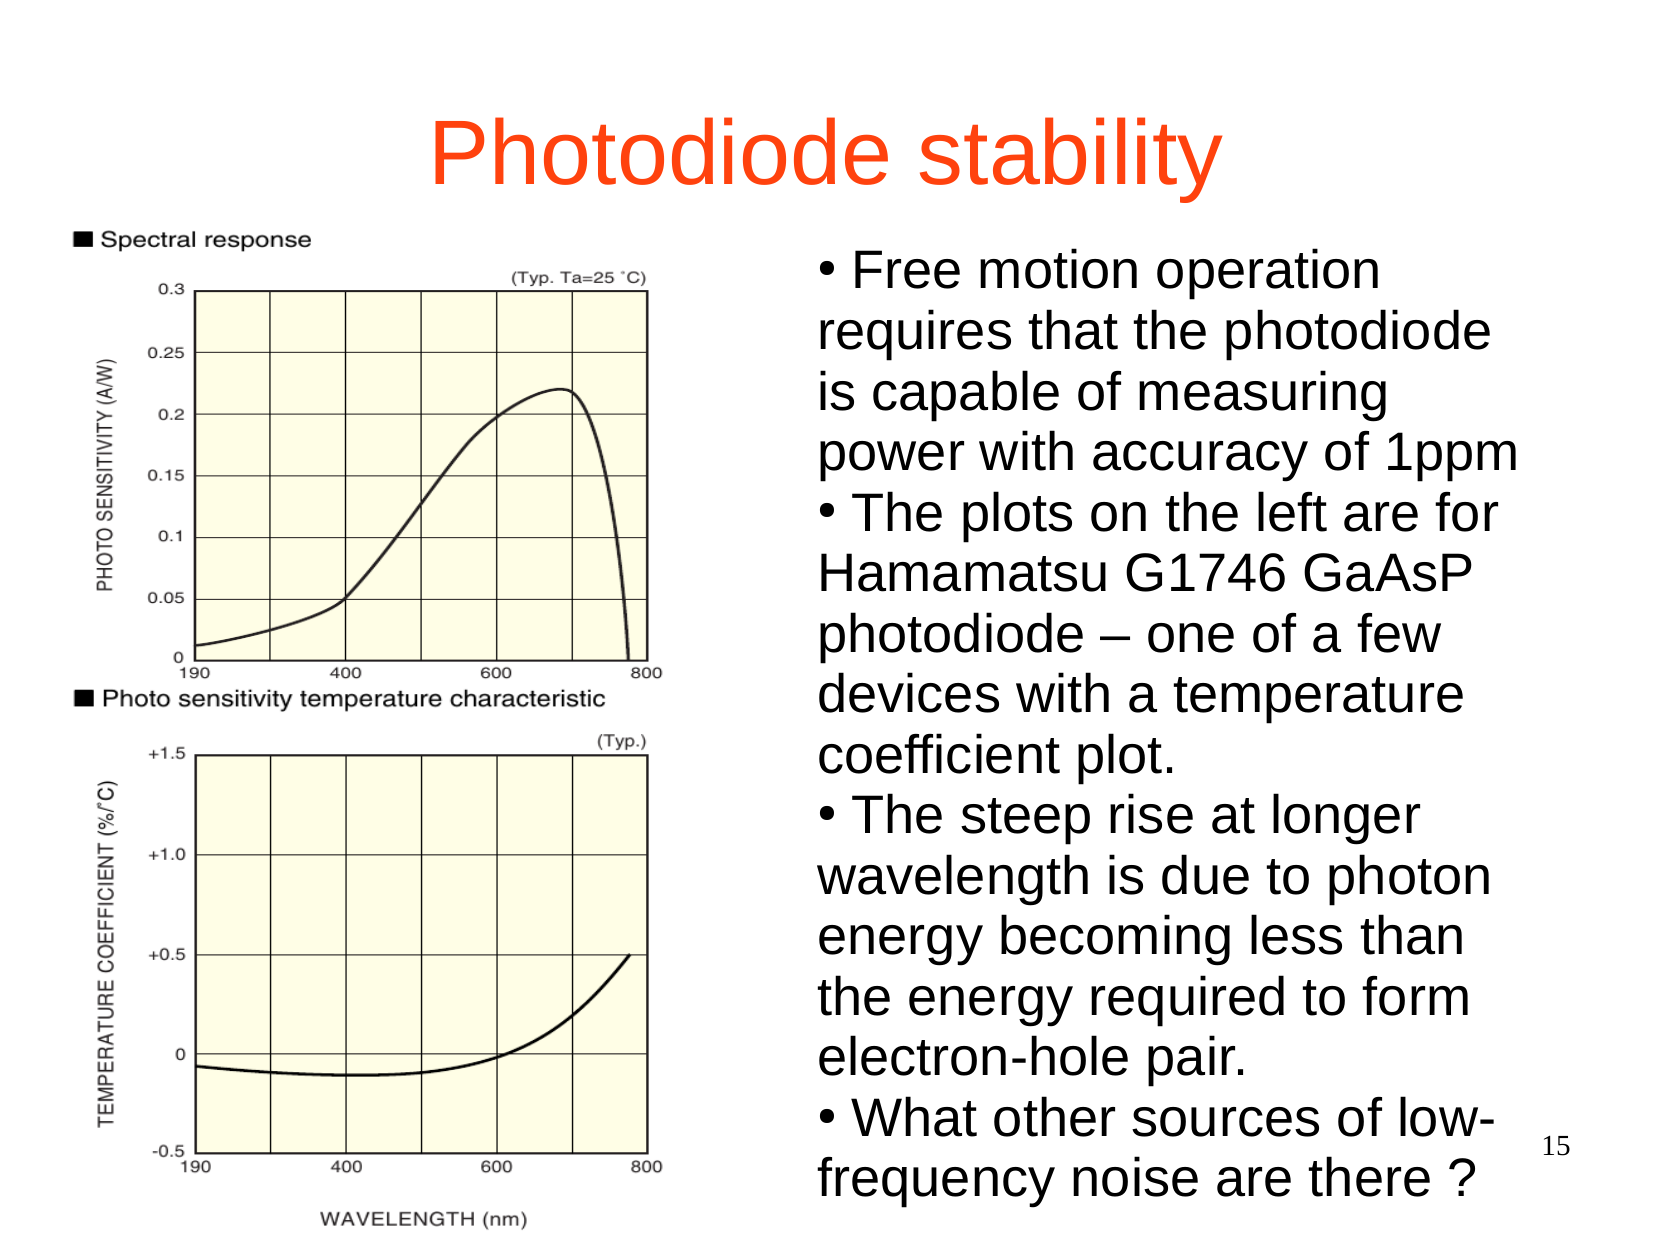

# Photodiode stability
 Free motion operation requires that the photodiode is capable of measuring power with accuracy of 1ppm
 The plots on the left are for Hamamatsu G1746 GaAsP photodiode – one of a few devices with a temperature coefficient plot.
 The steep rise at longer wavelength is due to photon energy becoming less than the energy required to form electron-hole pair.
 What other sources of low-frequency noise are there ?
15